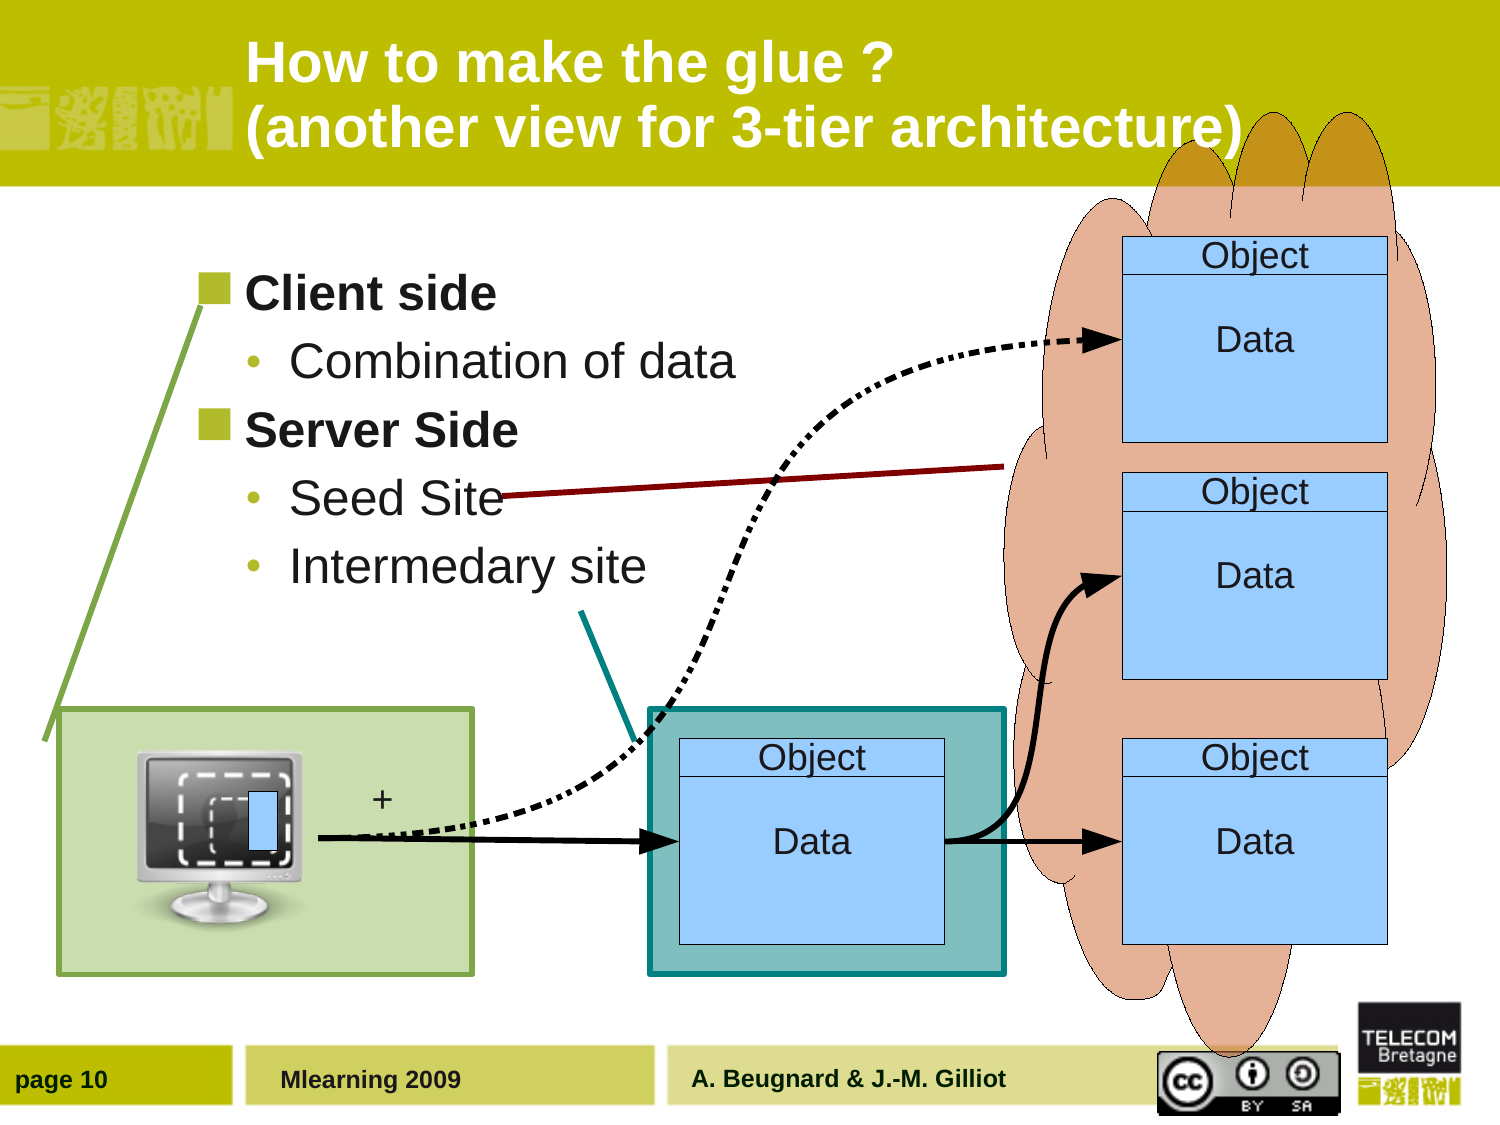

# How to make the glue ? (another view for 3-tier architecture)
Data
Object
Client side
Combination of data
Server Side
Seed Site
Intermedary site
Data
Object
	 +
Data
Object
Data
Object
10